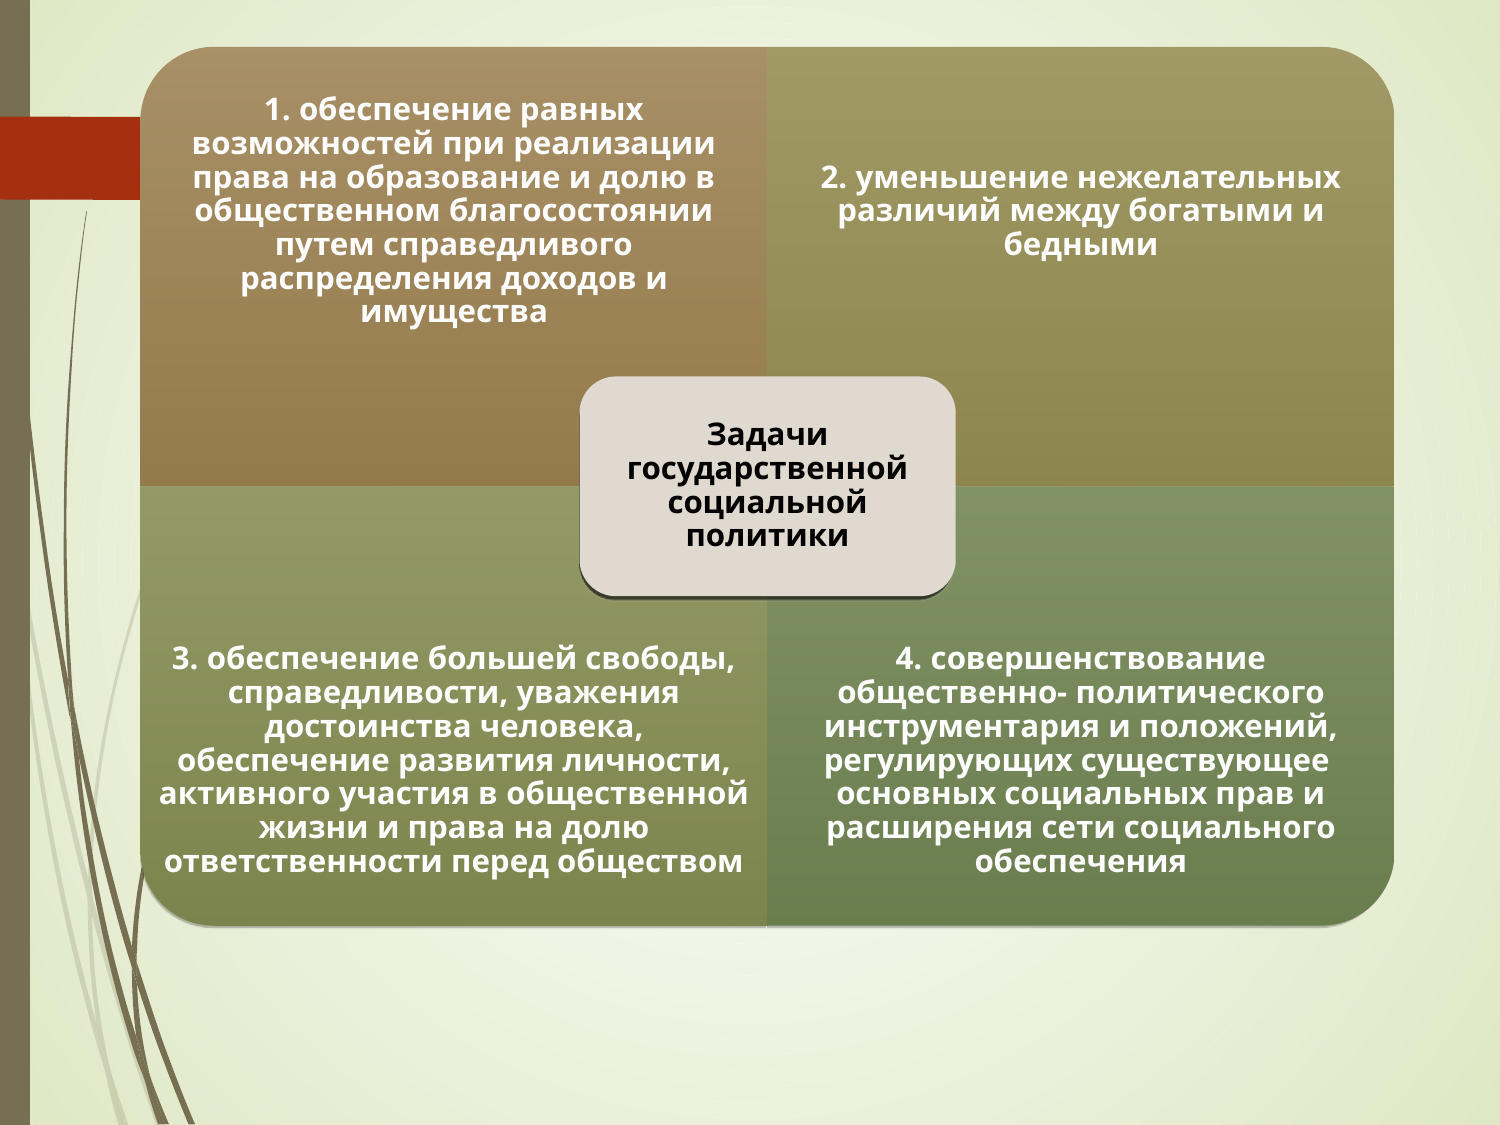

1. обеспечение равных возможностей при реализации права на образование и долю в общественном благосостоянии путем справедливого распределения доходов и имущества
2. уменьшение нежелательных различий между богатыми и бедными
Задачи государственной социальной политики
3. обеспечение большей свободы, справедливости, уважения достоинства человека, обеспечение развития личности, активного участия в общественной жизни и права на долю ответственности перед обществом
4. совершенствование общественно- политического инструментария и положений, регулирующих существующее основных социальных прав и расширения сети социального обеспечения